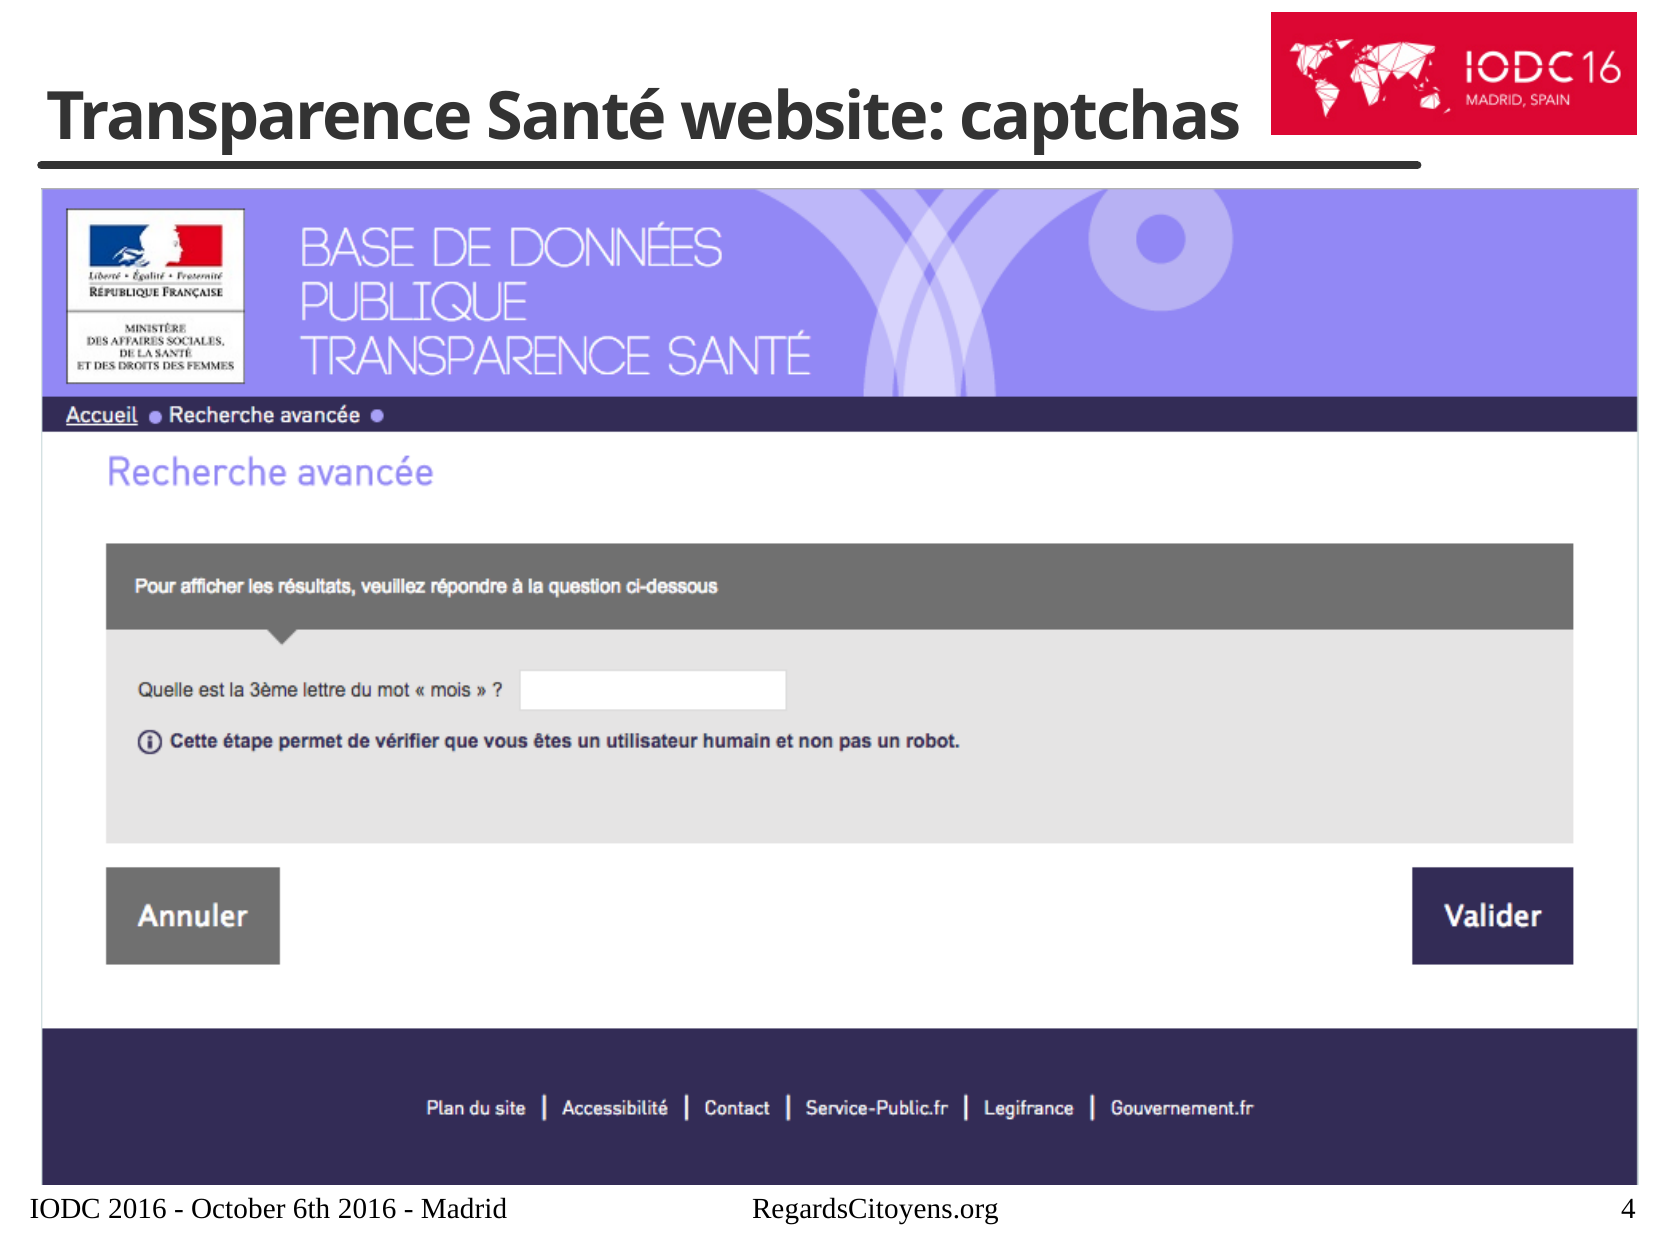

# Transparence Santé website: captchas
IODC 2016 - October 6th 2016 - Madrid
RegardsCitoyens.org
4